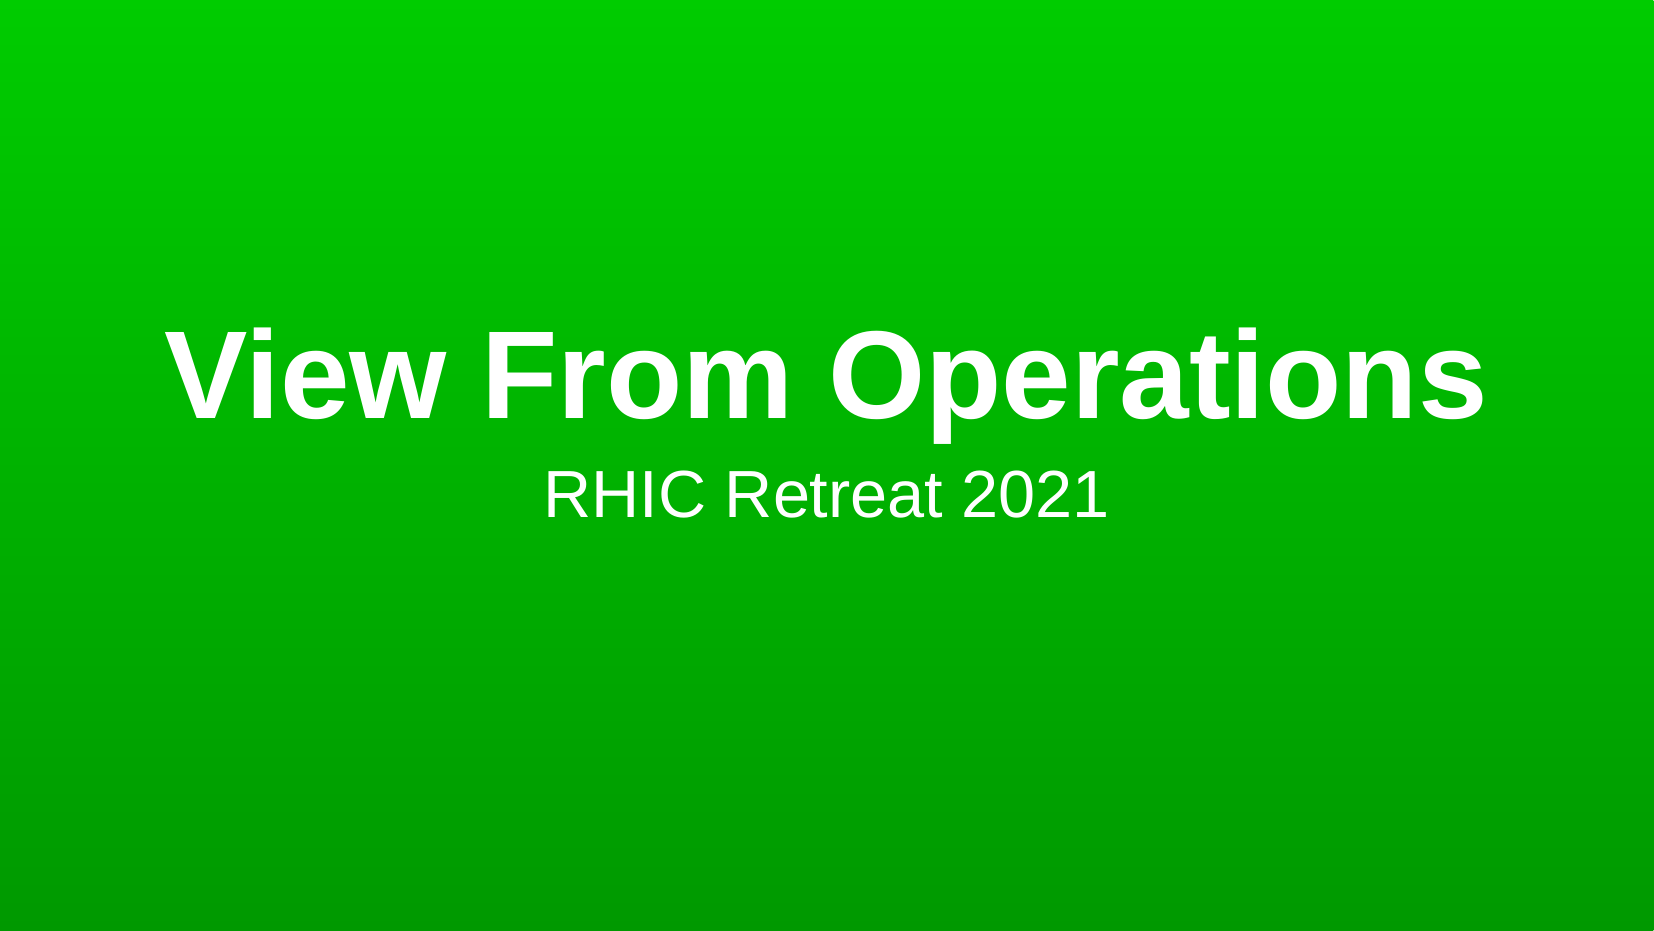

RHIC Retreat 2021
# View From Operations